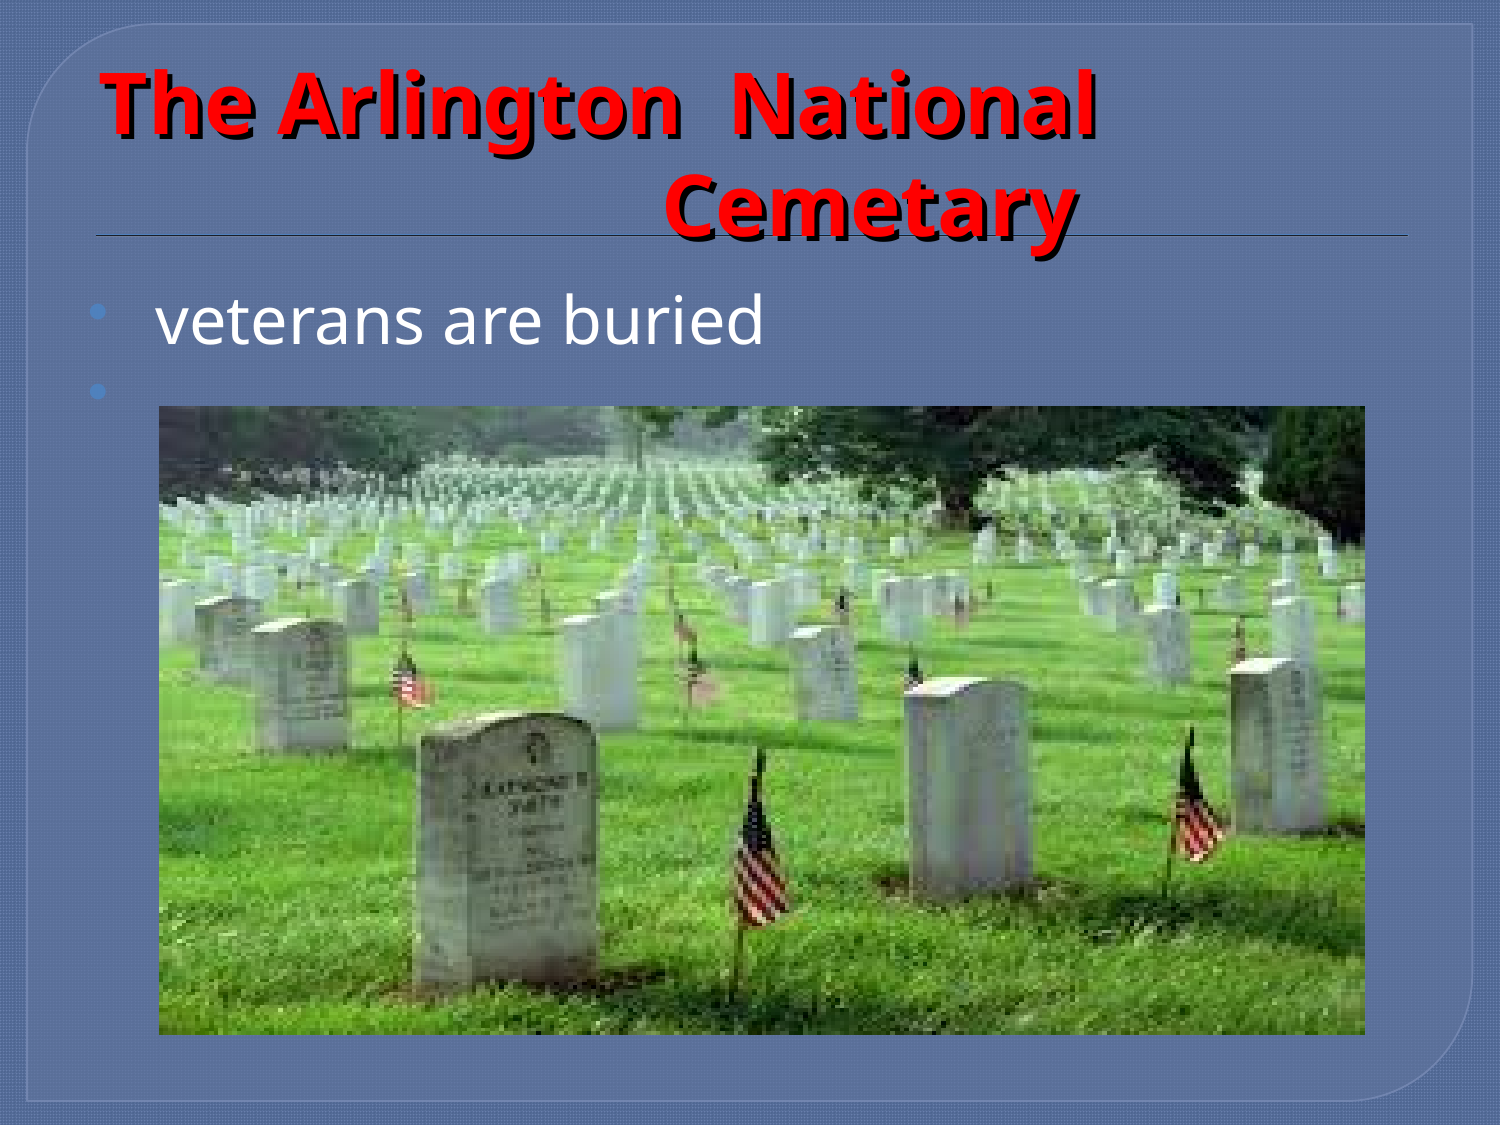

# The Arlington National Cemetary
 veterans are buried